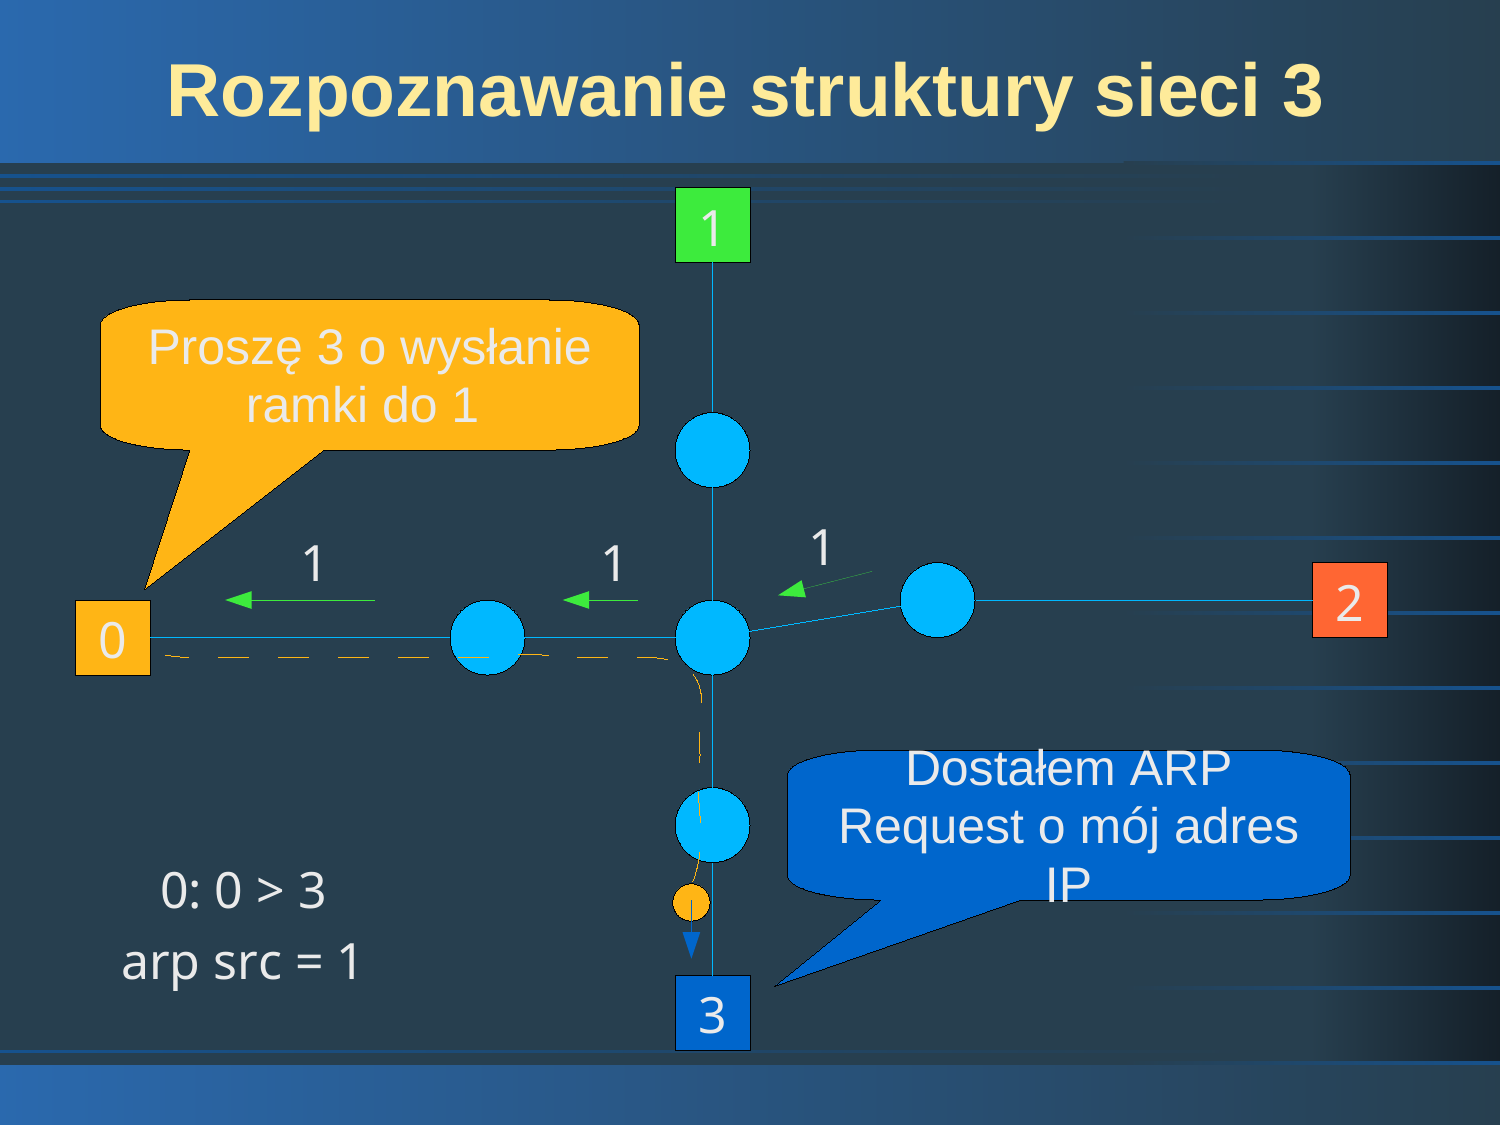

# Rozpoznawanie struktury sieci 3
1
Proszę 3 o wysłanie ramki do 1
1
1
1
2
0
Dostałem ARP Request o mój adres IP
0: 0 > 3
arp src = 1
3